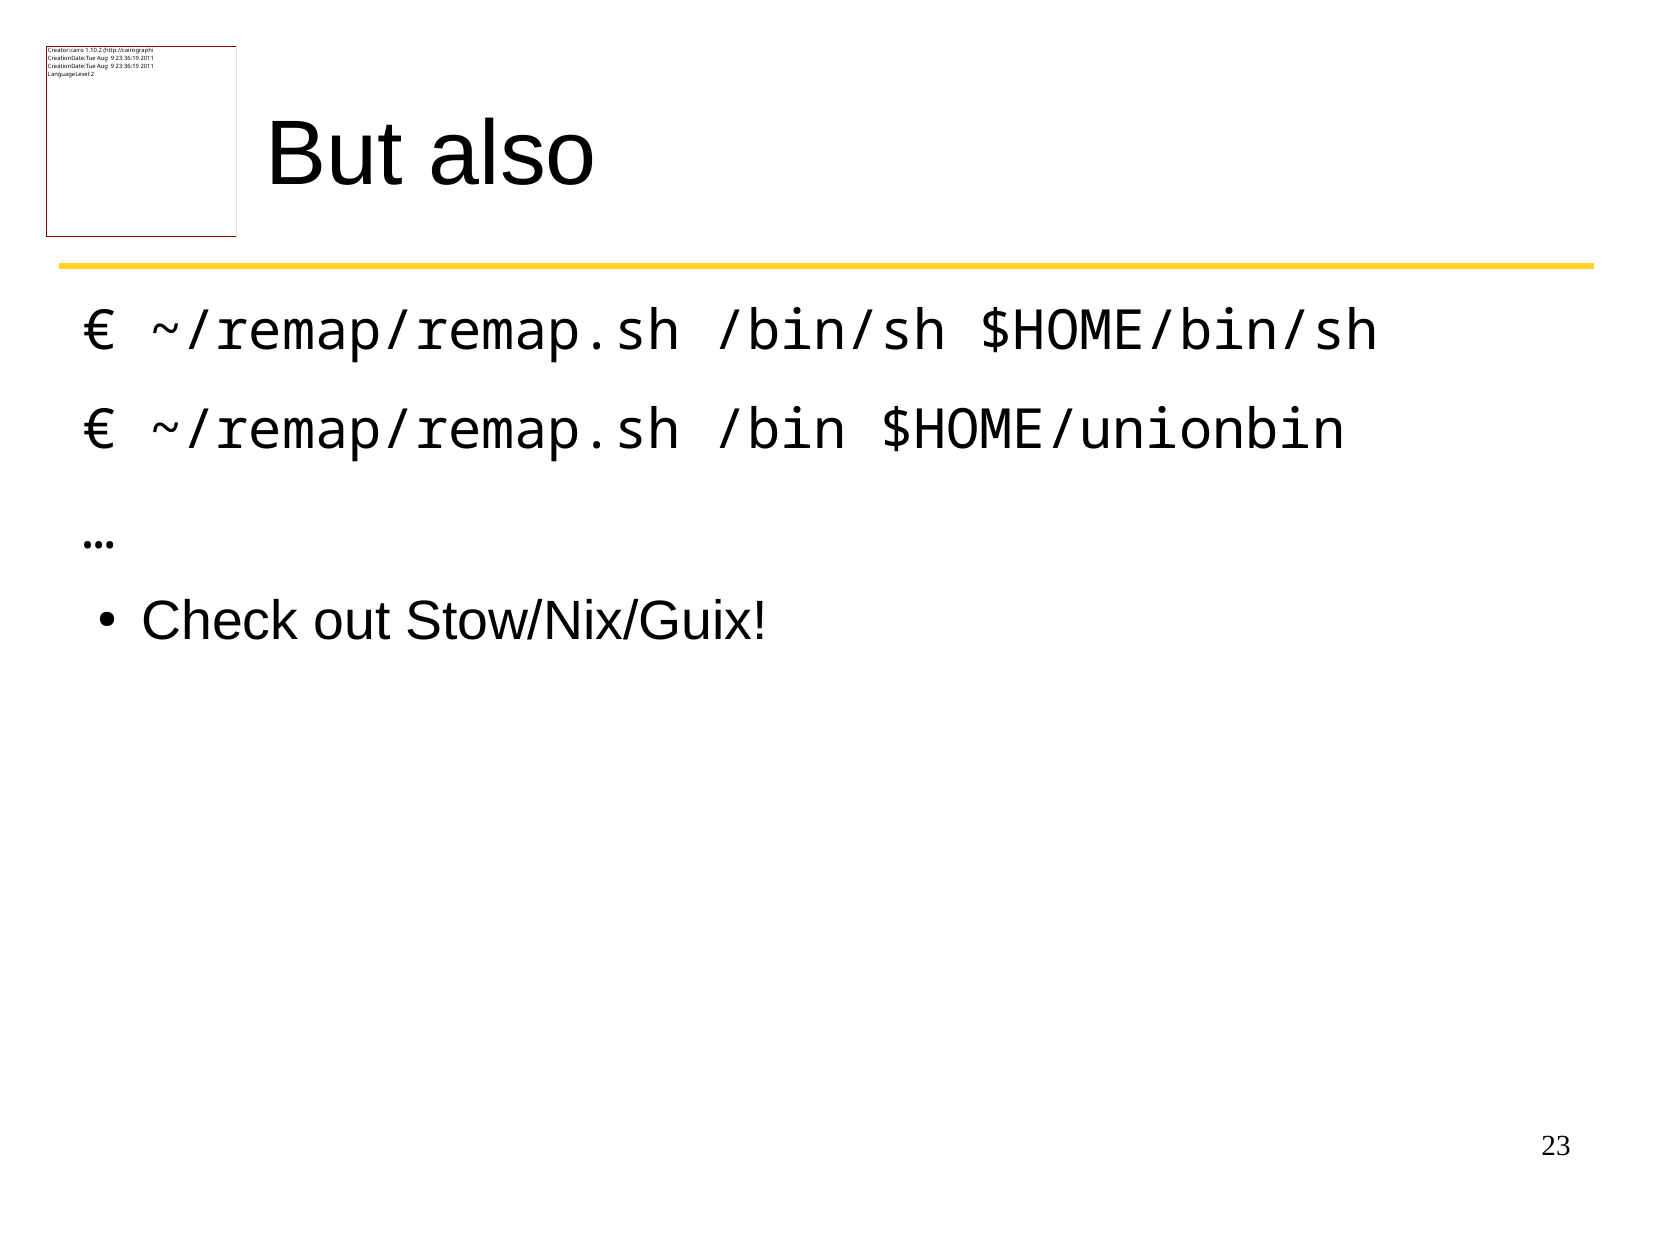

# But also
€ ~/remap/remap.sh /bin/sh $HOME/bin/sh
€ ~/remap/remap.sh /bin $HOME/unionbin
…
Check out Stow/Nix/Guix!
23